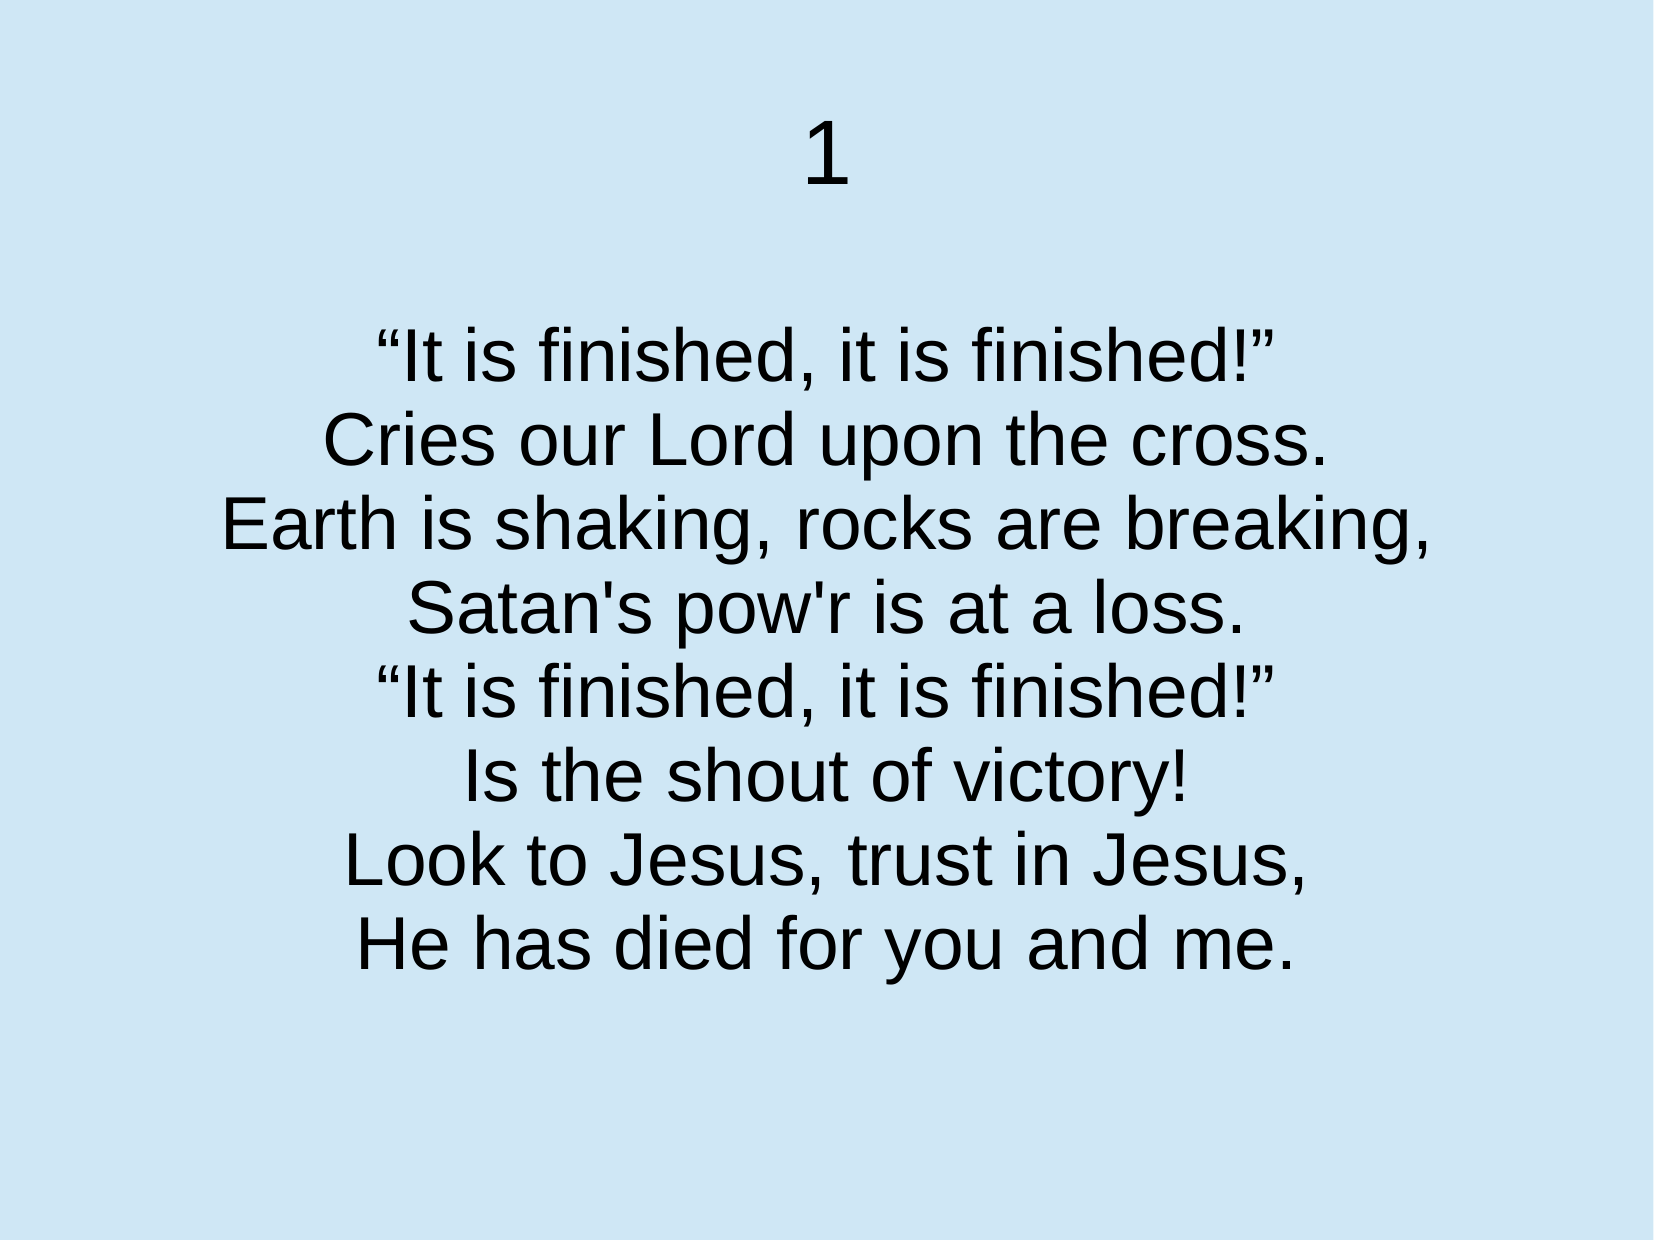

# 1
“It is finished, it is finished!”
Cries our Lord upon the cross.
Earth is shaking, rocks are breaking,
Satan's pow'r is at a loss.
“It is finished, it is finished!”
Is the shout of victory!
Look to Jesus, trust in Jesus,
He has died for you and me.